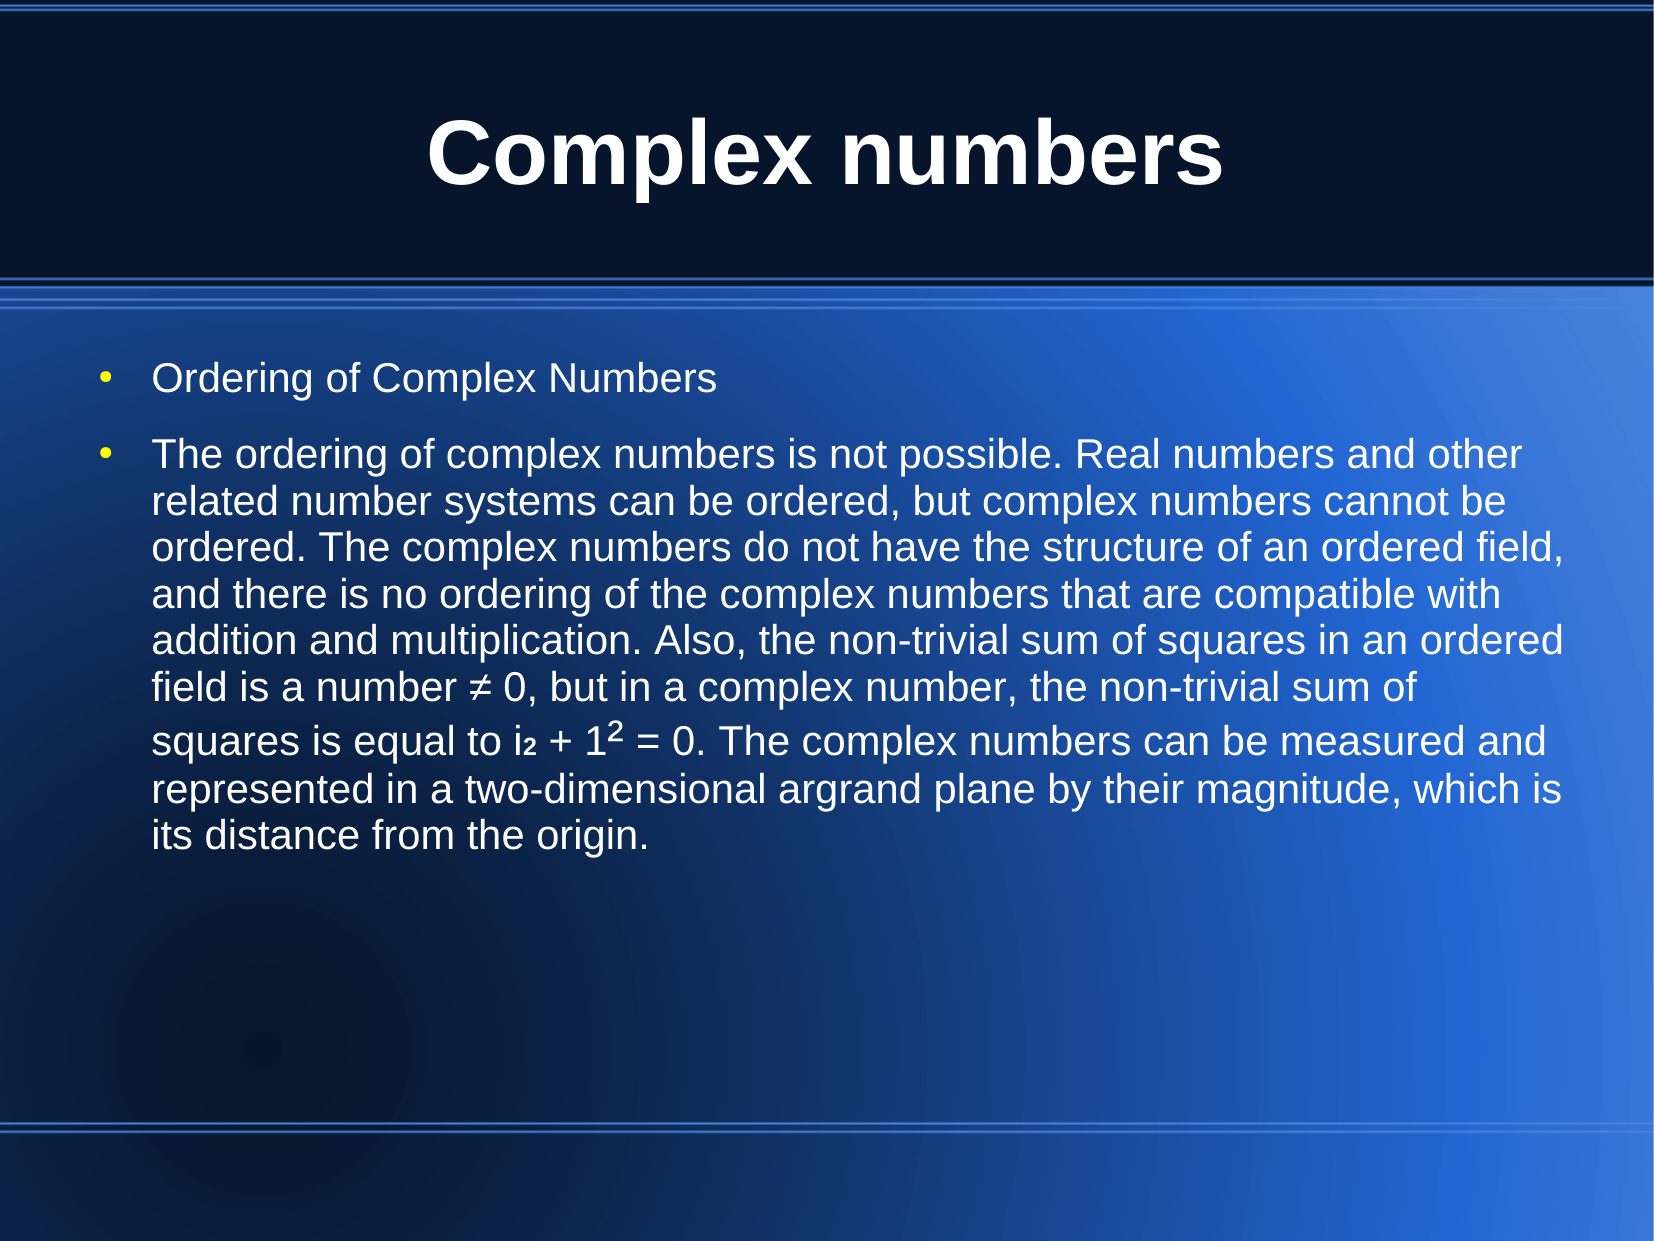

# Complex numbers
Ordering of Complex Numbers
The ordering of complex numbers is not possible. Real numbers and other related number systems can be ordered, but complex numbers cannot be ordered. The complex numbers do not have the structure of an ordered field, and there is no ordering of the complex numbers that are compatible with addition and multiplication. Also, the non-trivial sum of squares in an ordered field is a number ≠ 0, but in a complex number, the non-trivial sum of squares is equal to i2 + 1² = 0. The complex numbers can be measured and represented in a two-dimensional argrand plane by their magnitude, which is its distance from the origin.